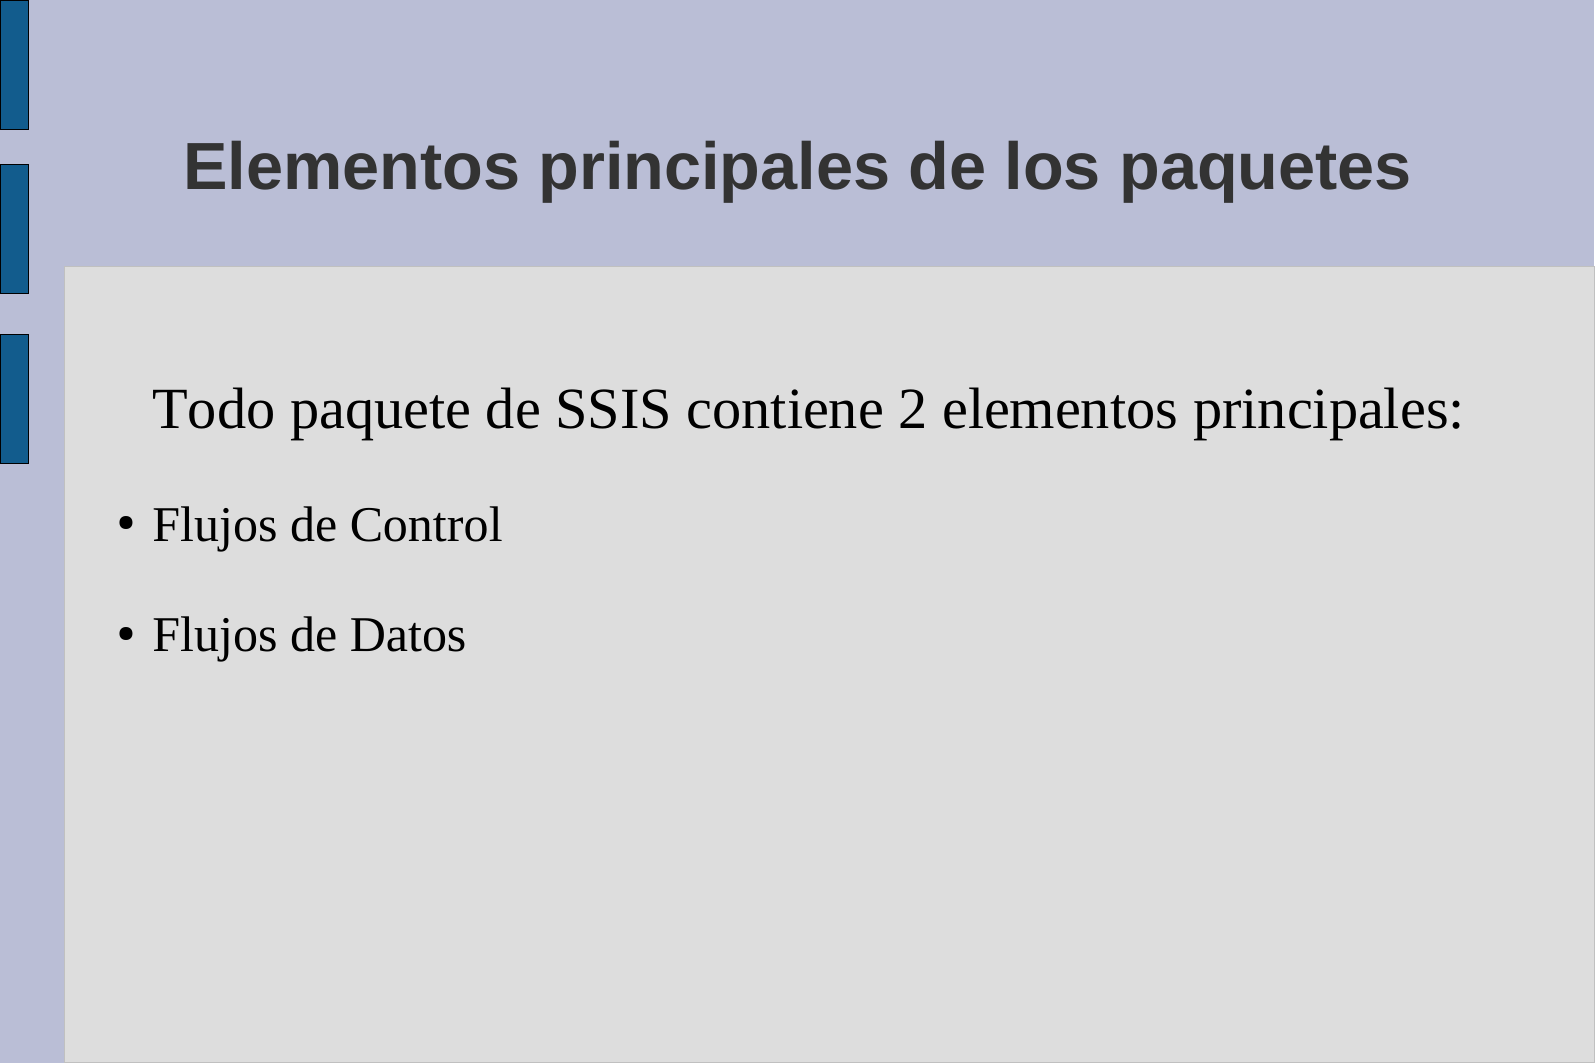

# Elementos principales de los paquetes
Todo paquete de SSIS contiene 2 elementos principales:
Flujos de Control
Flujos de Datos